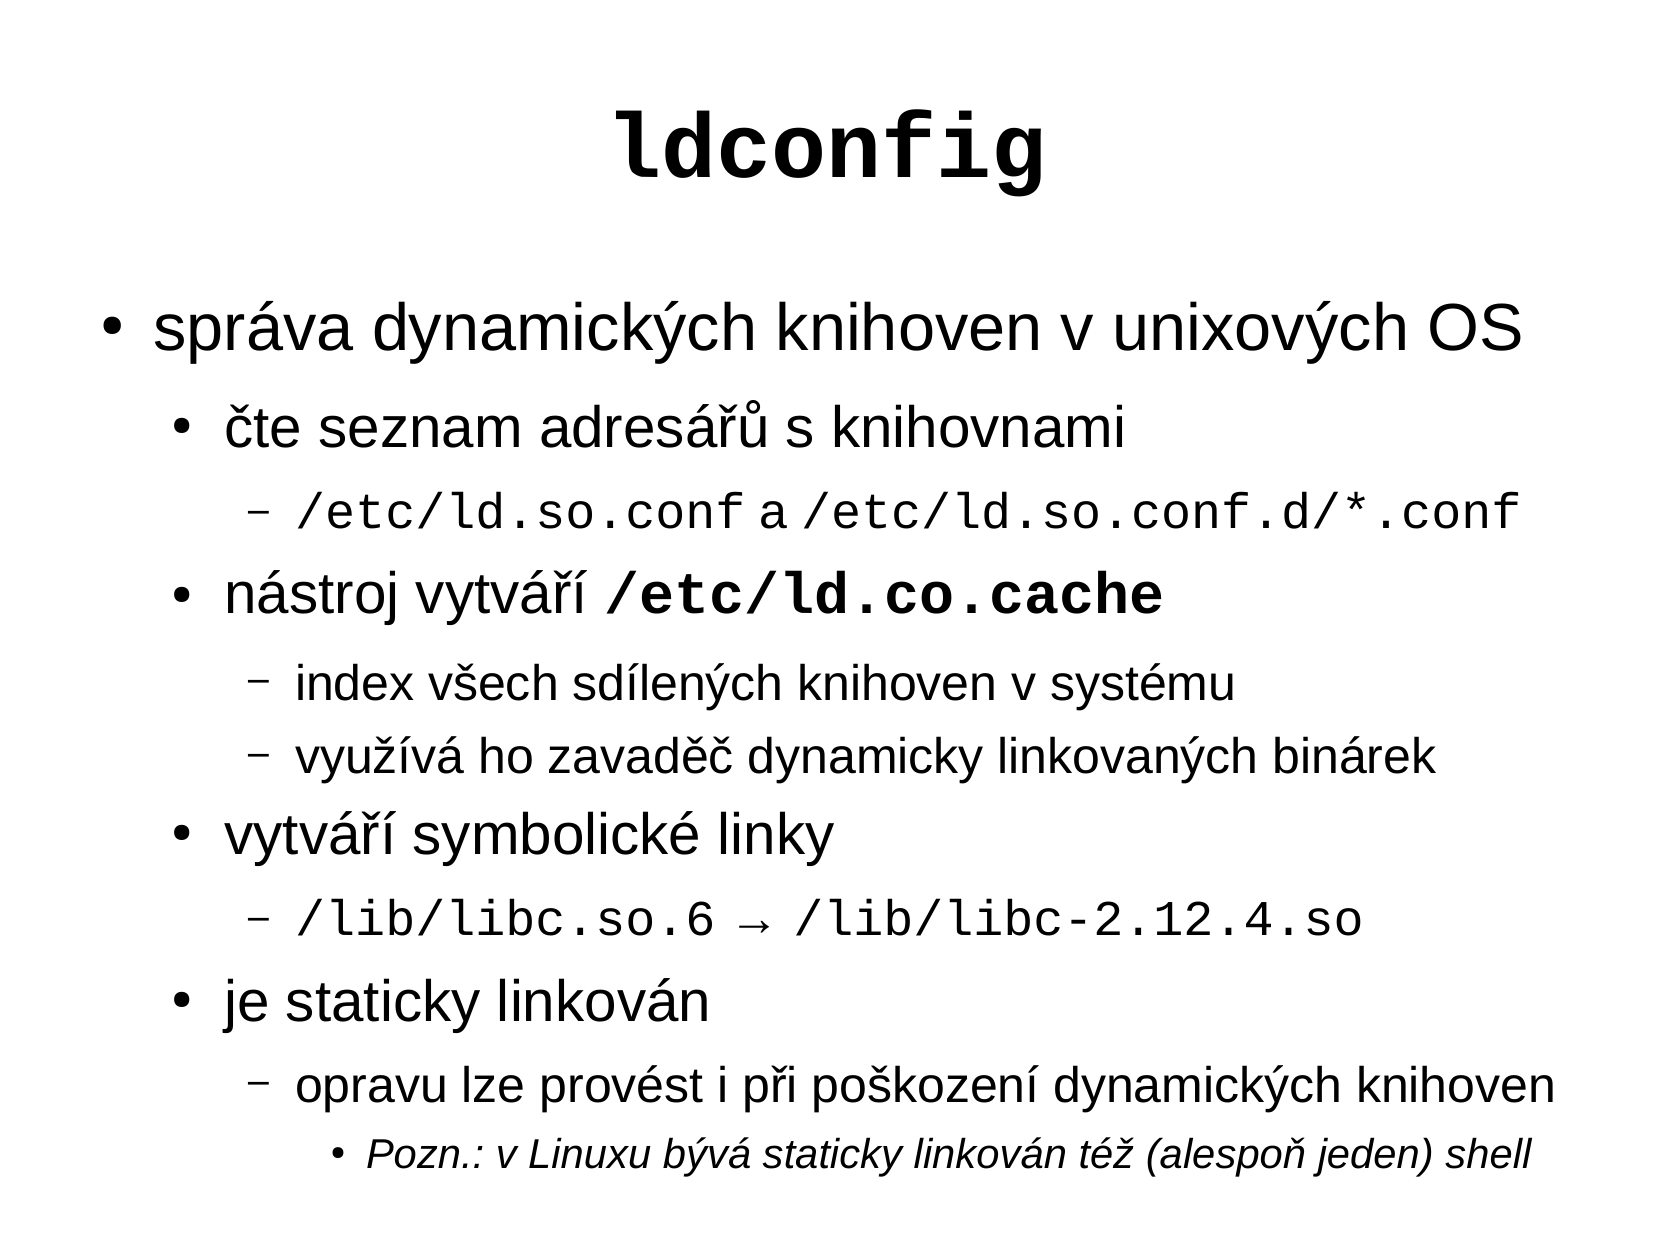

# ldconfig
správa dynamických knihoven v unixových OS
čte seznam adresářů s knihovnami
/etc/ld.so.conf a /etc/ld.so.conf.d/*.conf
nástroj vytváří /etc/ld.co.cache
index všech sdílených knihoven v systému
využívá ho zavaděč dynamicky linkovaných binárek
vytváří symbolické linky
/lib/libc.so.6 → /lib/libc-2.12.4.so
je staticky linkován
opravu lze provést i při poškození dynamických knihoven
Pozn.: v Linuxu bývá staticky linkován též (alespoň jeden) shell